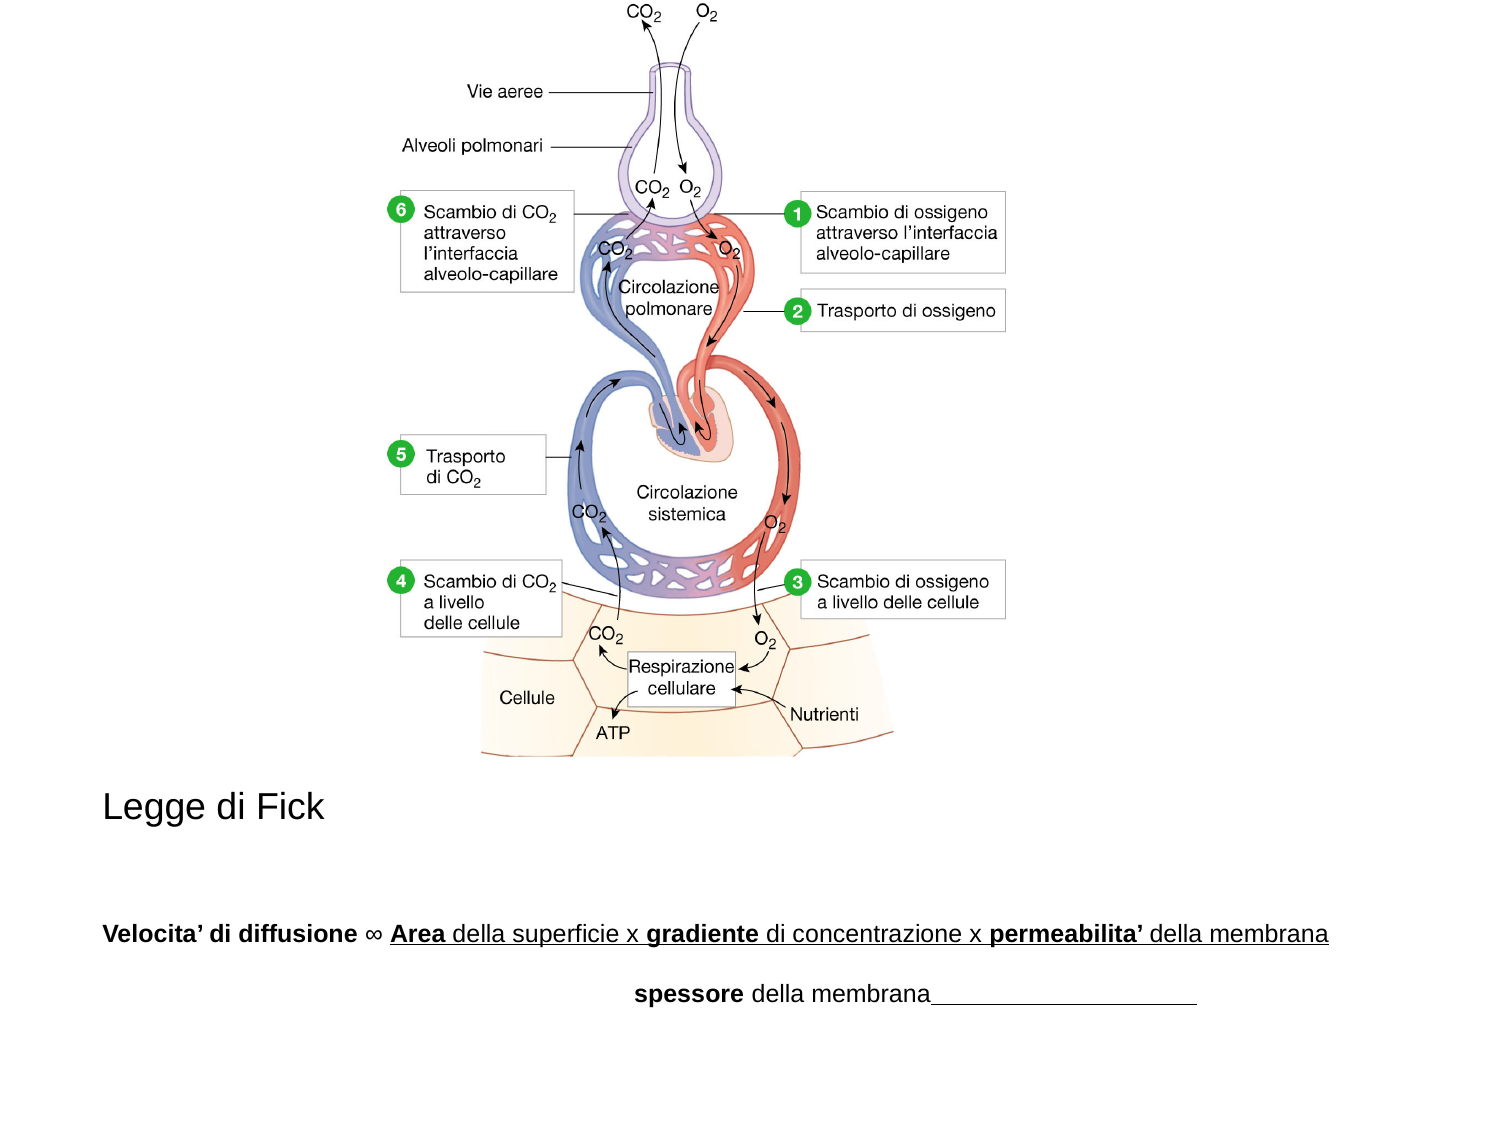

Legge di Fick
Velocita’ di diffusione ∞ Area della superficie x gradiente di concentrazione x permeabilita’ della membrana
 spessore della membrana